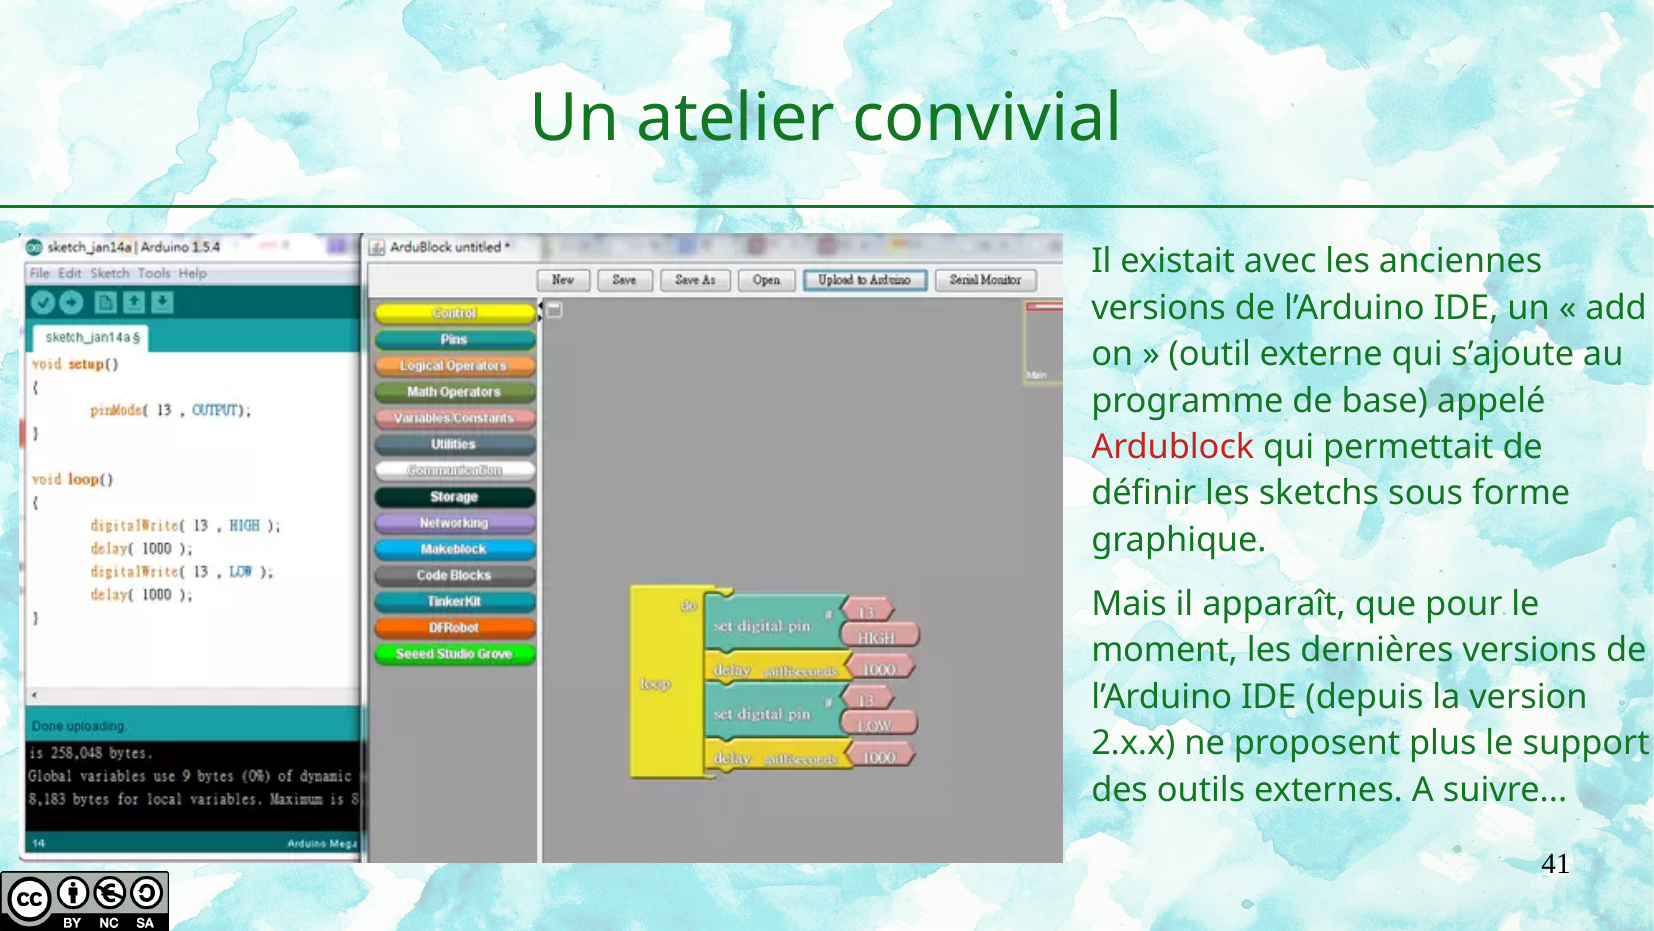

# Un atelier convivial
Il existait avec les anciennes versions de l’Arduino IDE, un « add on » (outil externe qui s’ajoute au programme de base) appelé Ardublock qui permettait de définir les sketchs sous forme graphique.
Mais il apparaît, que pour le moment, les dernières versions de l’Arduino IDE (depuis la version 2.x.x) ne proposent plus le support des outils externes. A suivre...
41